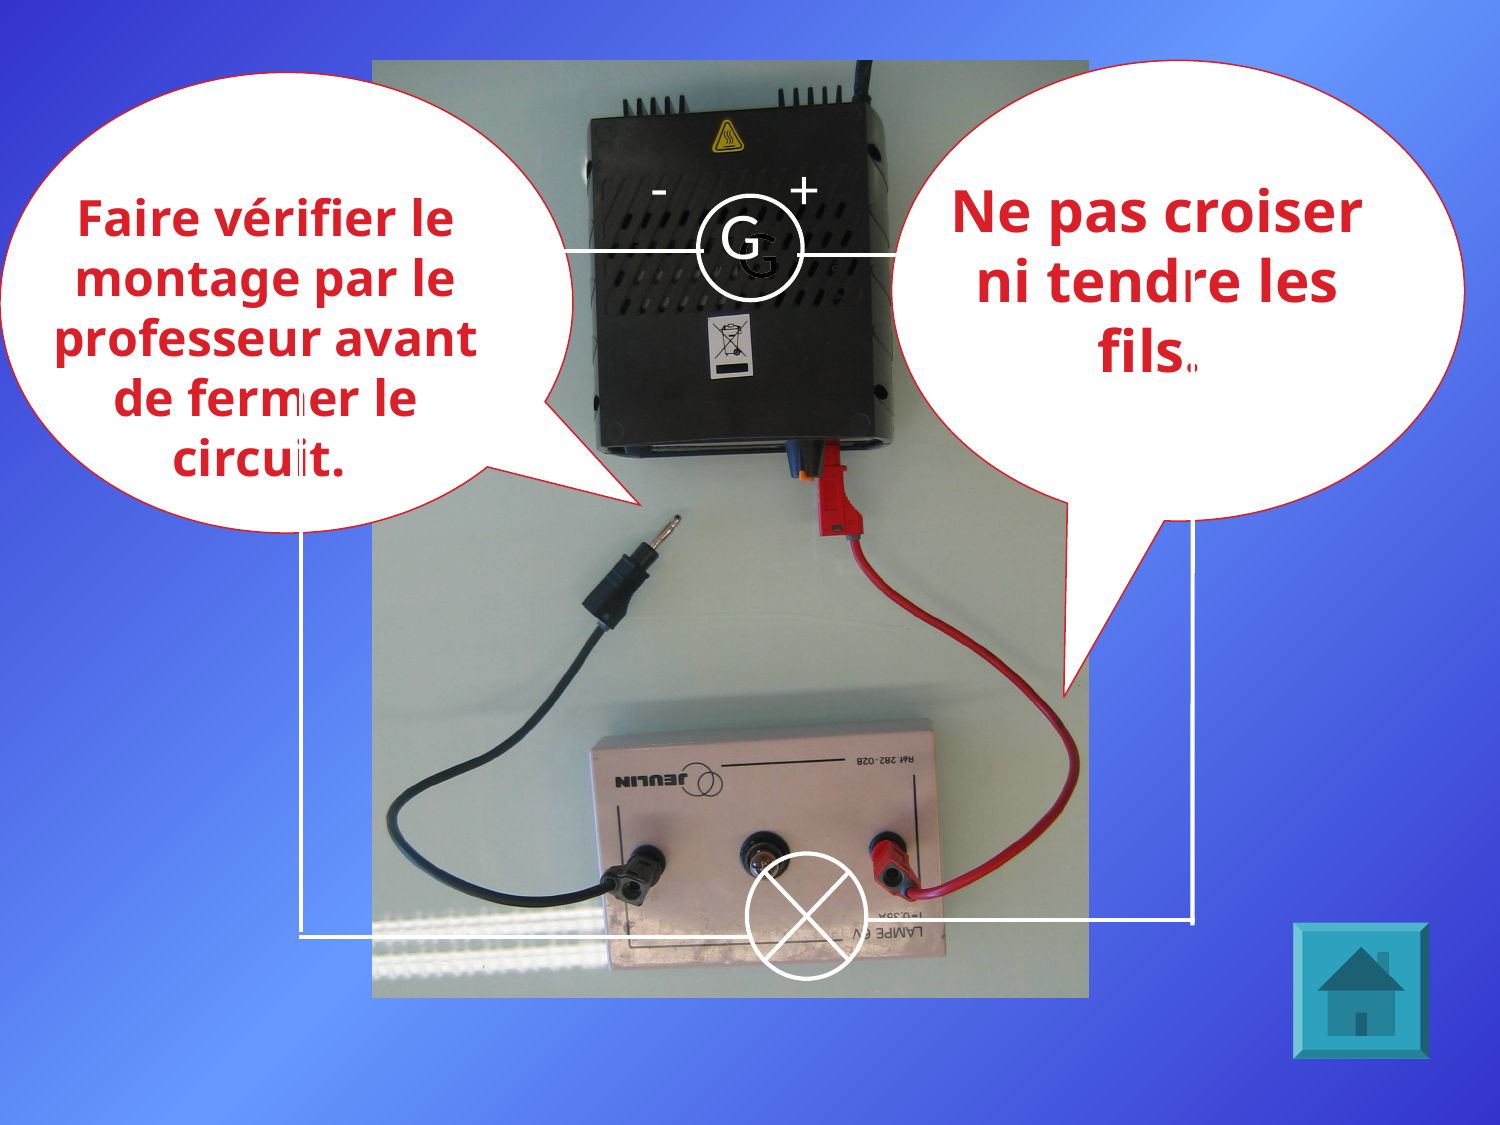

Ne pas croiser ni tendre les fils.
Faire vérifier le montage par le professeur avant de fermer le circuit.
-
+
G